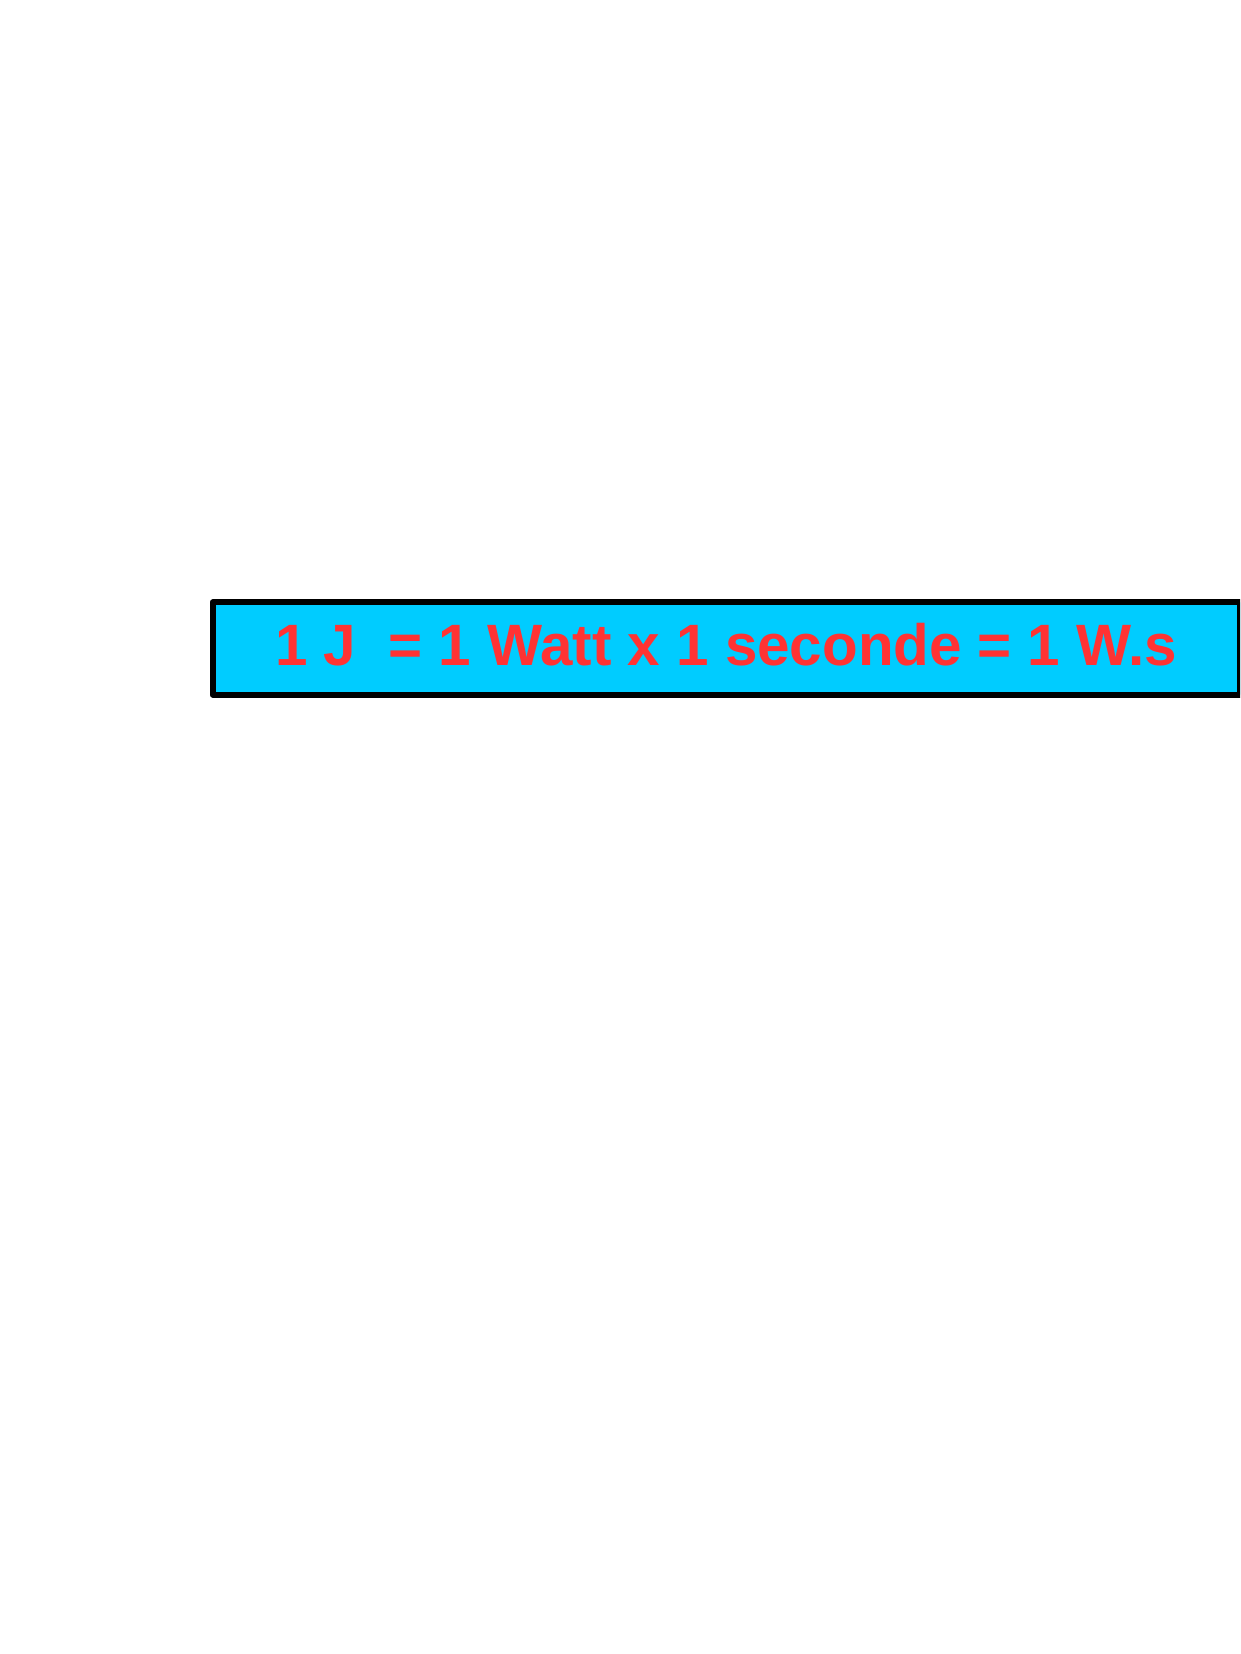

1 J = 1 Watt x 1 seconde = 1 W.s